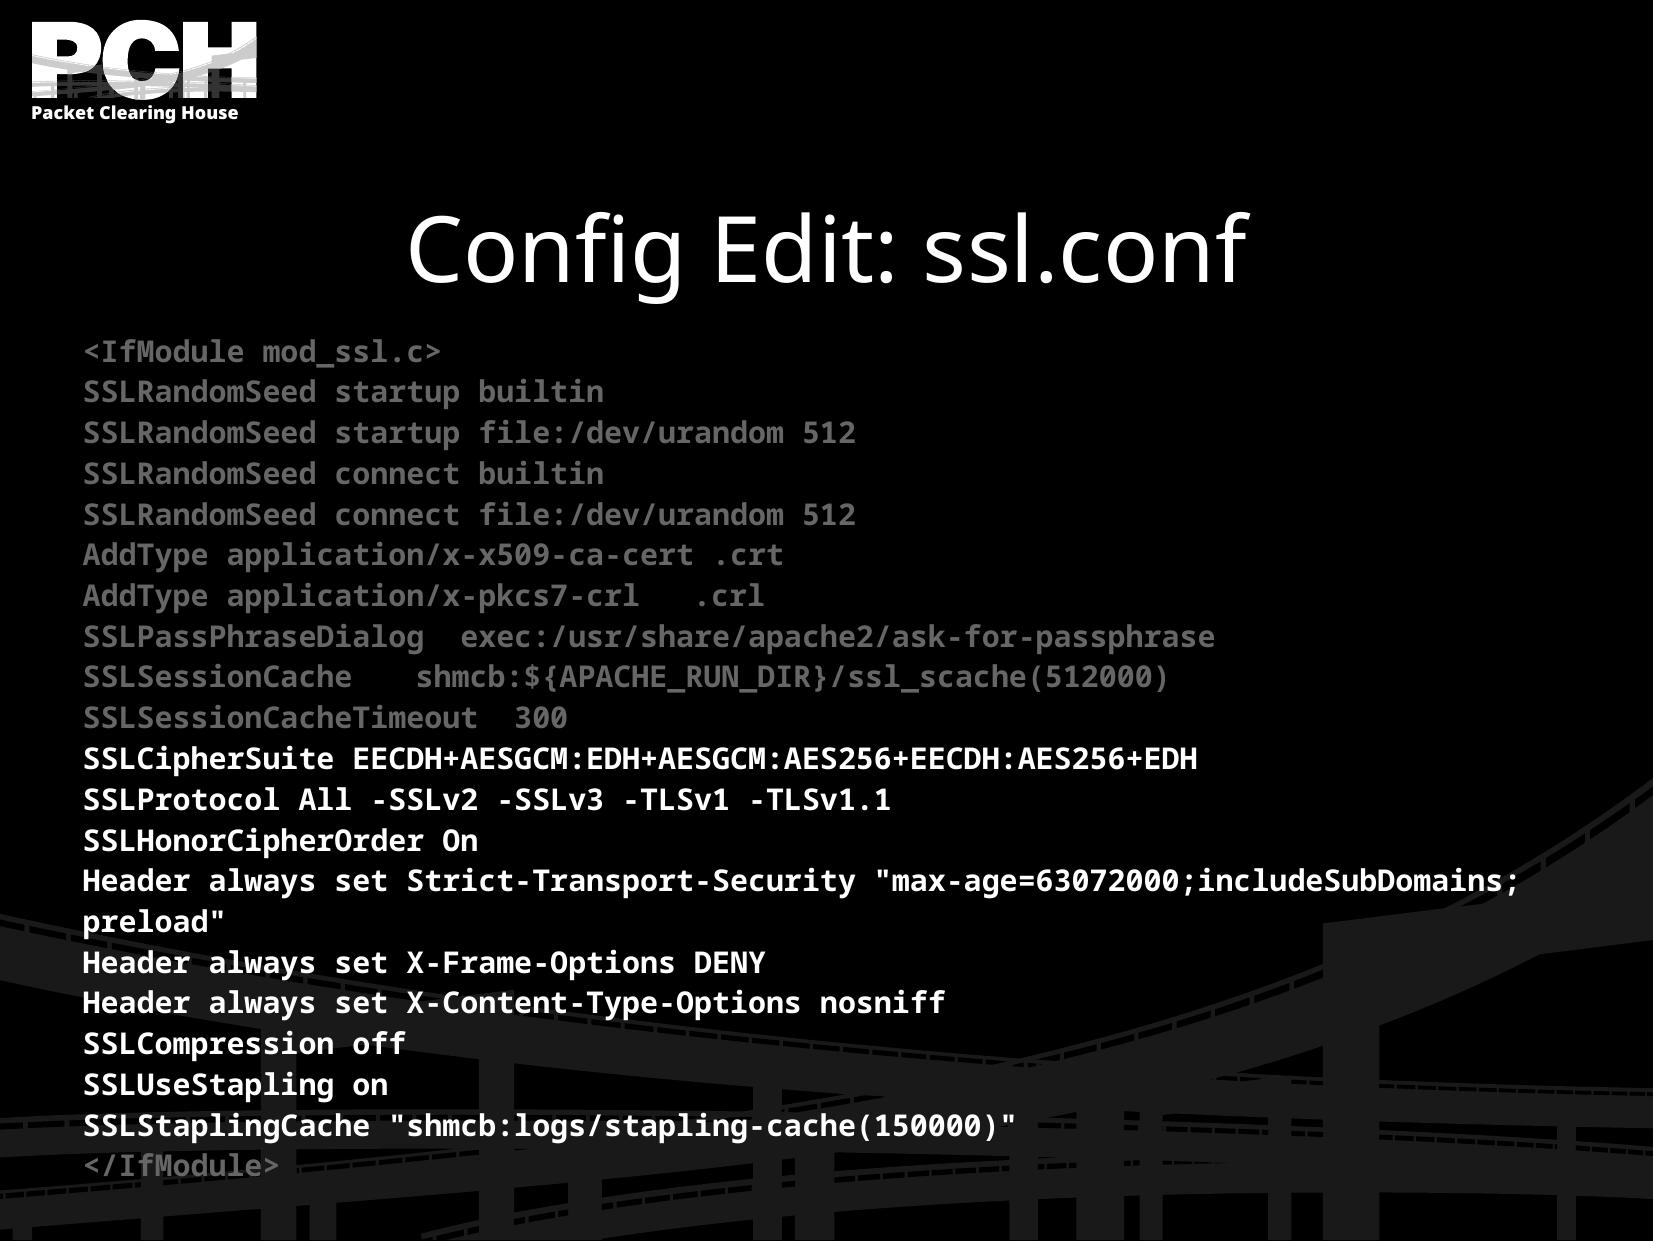

# Config Edit: ssl.conf
<IfModule mod_ssl.c>
SSLRandomSeed startup builtin
SSLRandomSeed startup file:/dev/urandom 512
SSLRandomSeed connect builtin
SSLRandomSeed connect file:/dev/urandom 512
AddType application/x-x509-ca-cert .crt
AddType application/x-pkcs7-crl	.crl
SSLPassPhraseDialog exec:/usr/share/apache2/ask-for-passphrase
SSLSessionCache		shmcb:${APACHE_RUN_DIR}/ssl_scache(512000)
SSLSessionCacheTimeout 300
SSLCipherSuite EECDH+AESGCM:EDH+AESGCM:AES256+EECDH:AES256+EDH
SSLProtocol All -SSLv2 -SSLv3 -TLSv1 -TLSv1.1
SSLHonorCipherOrder On
Header always set Strict-Transport-Security "max-age=63072000;includeSubDomains; preload"
Header always set X-Frame-Options DENY
Header always set X-Content-Type-Options nosniff
SSLCompression off
SSLUseStapling on
SSLStaplingCache "shmcb:logs/stapling-cache(150000)"
</IfModule>